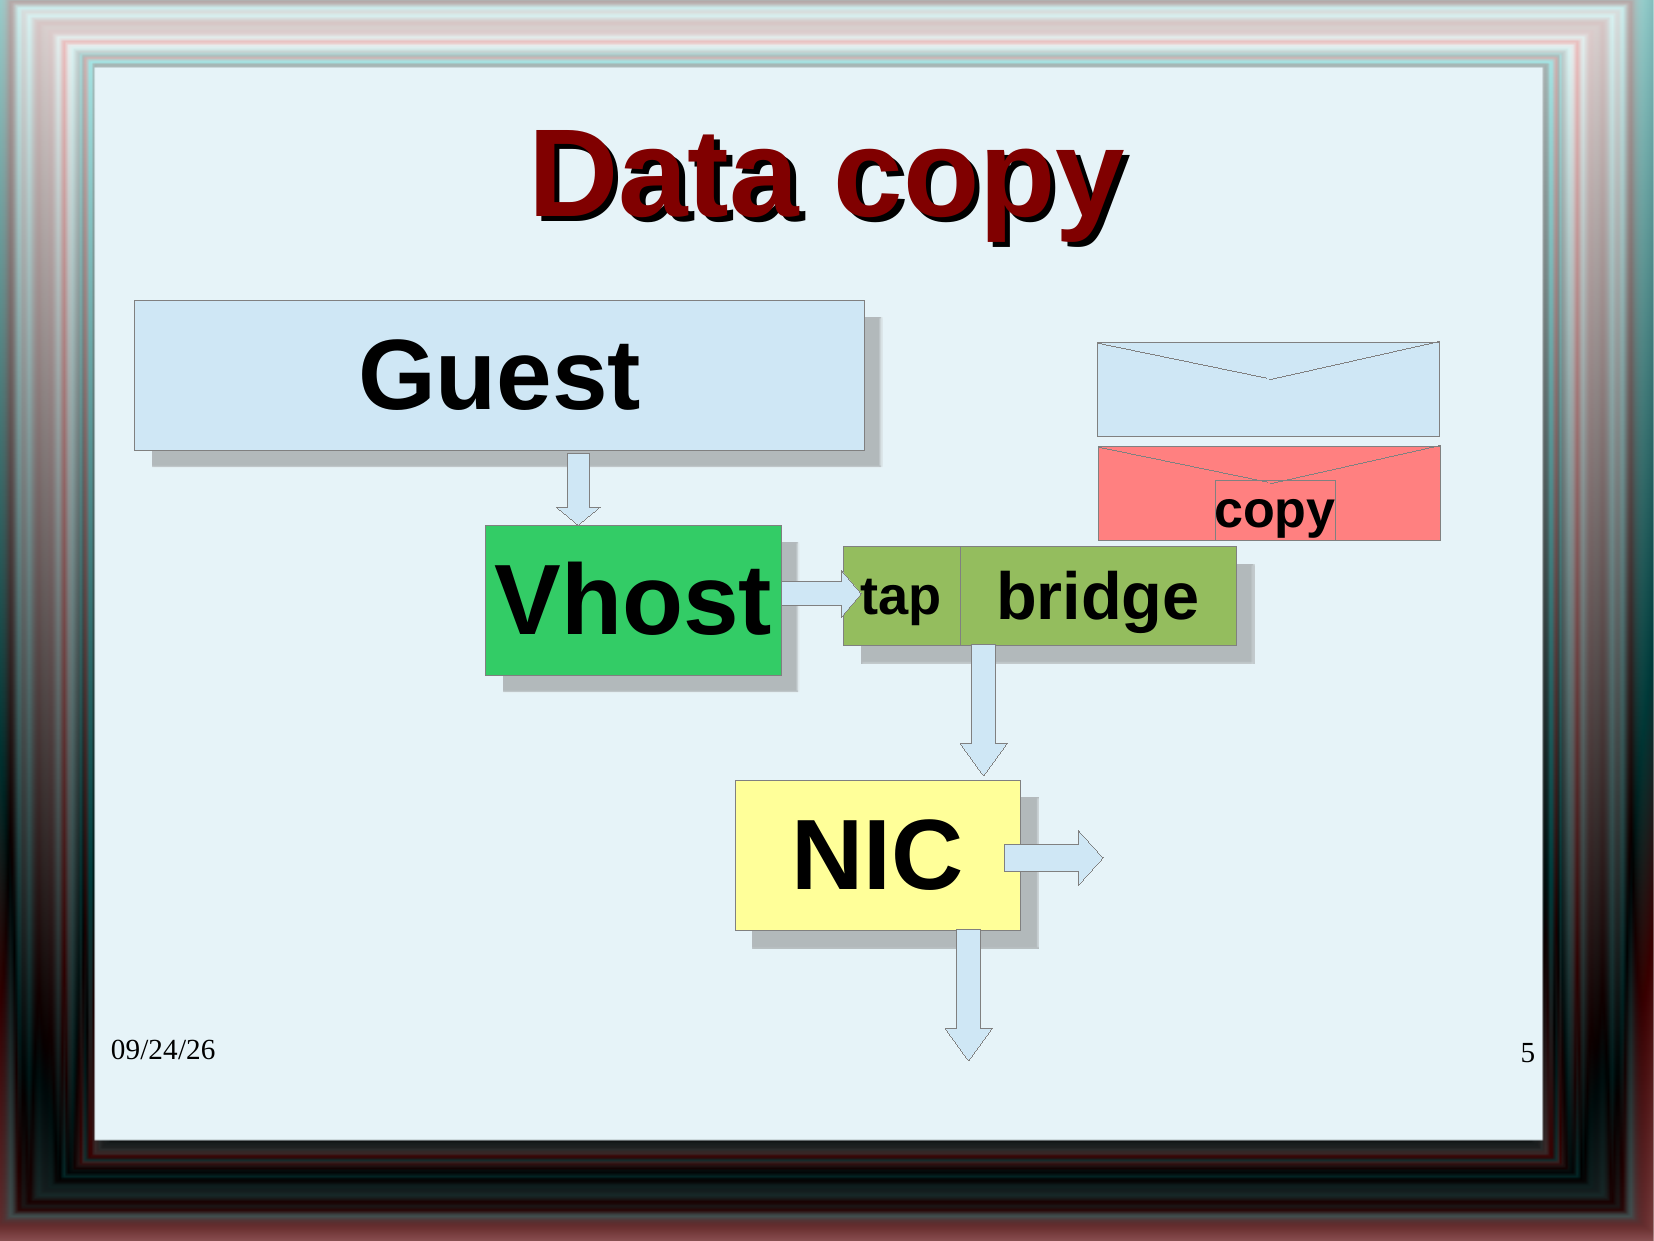

# Data copy
Guest
copy
Vhost
tap
bridge
NIC
5